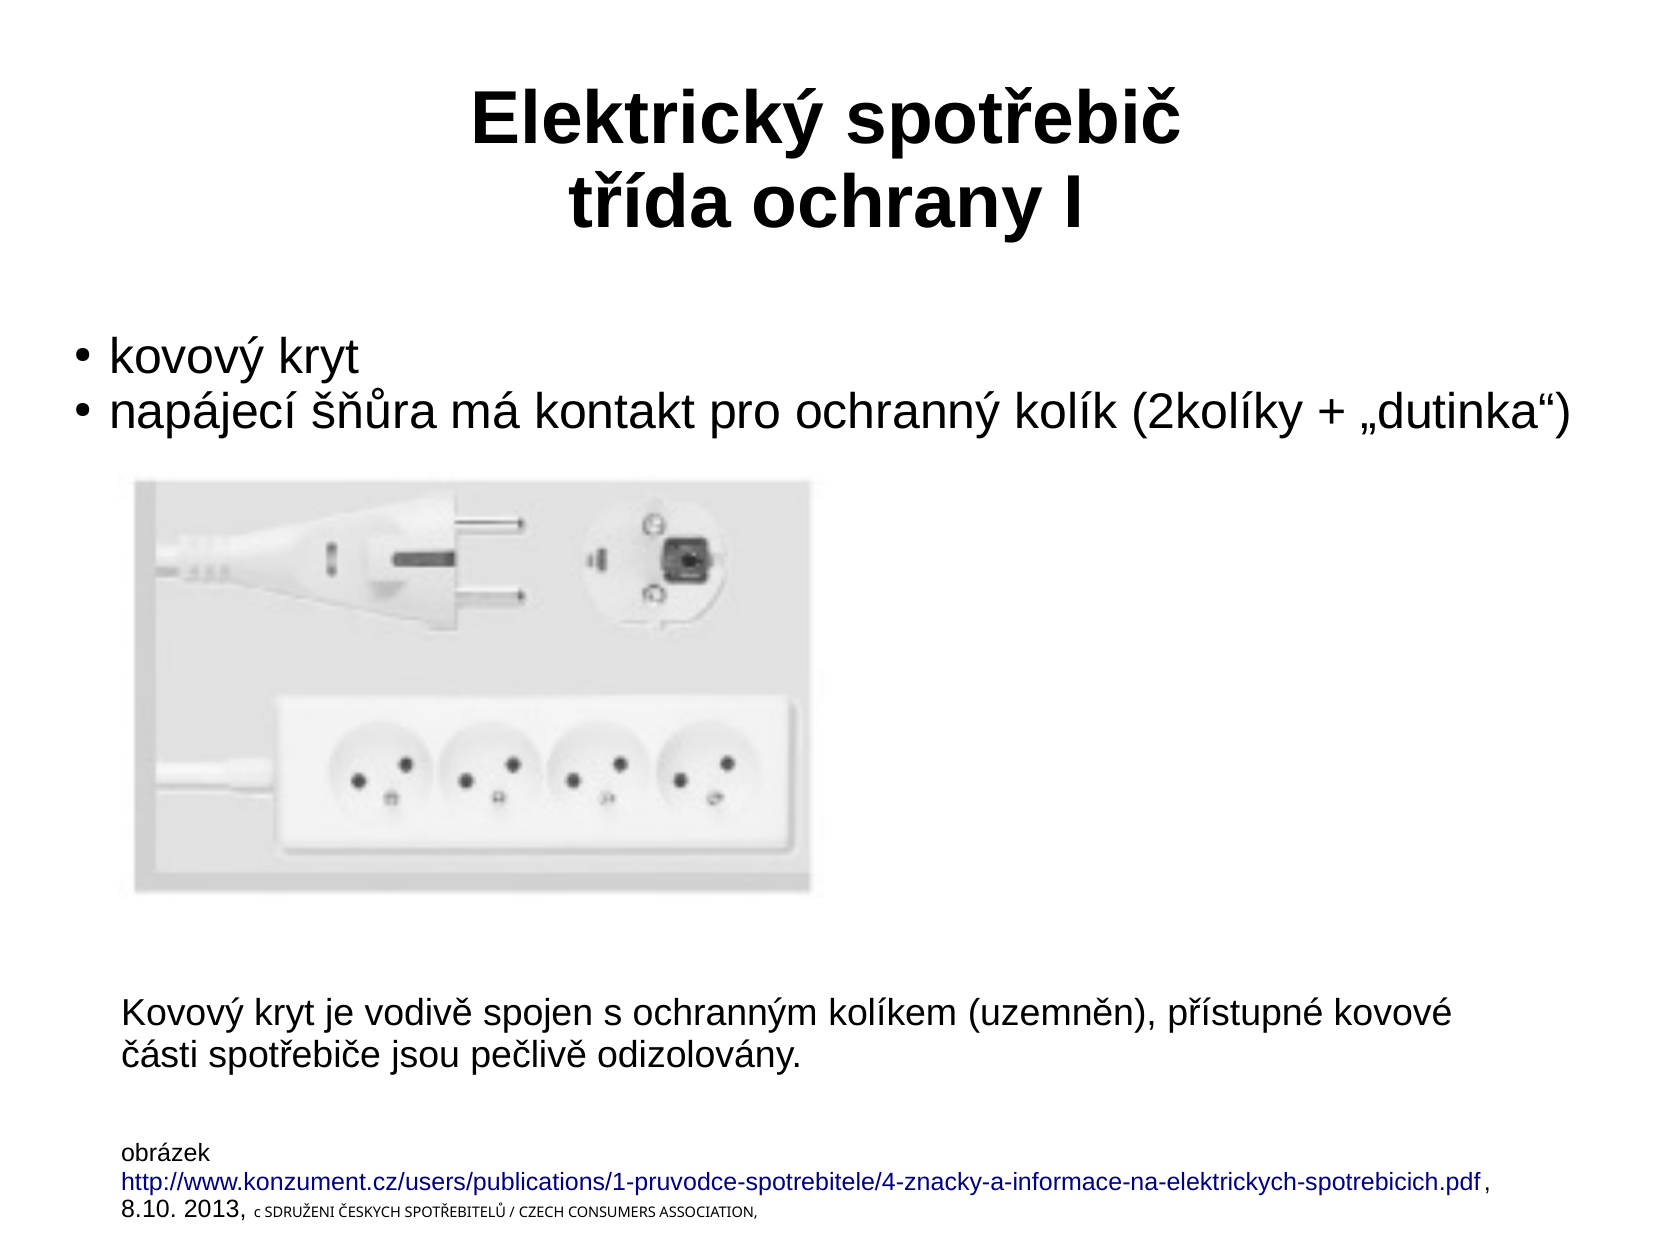

# Elektrický spotřebič třída ochrany I
kovový kryt
napájecí šňůra má kontakt pro ochranný kolík (2kolíky + „dutinka“)
Kovový kryt je vodivě spojen s ochranným kolíkem (uzemněn), přístupné kovové části spotřebiče jsou pečlivě odizolovány.
obrázekhttp://www.konzument.cz/users/publications/1-pruvodce-spotrebitele/4-znacky-a-informace-na-elektrickych-spotrebicich.pdf,
8.10. 2013, c SDRUŽENI ČESKYCH SPOTŘEBITELŮ / CZECH CONSUMERS ASSOCIATION,